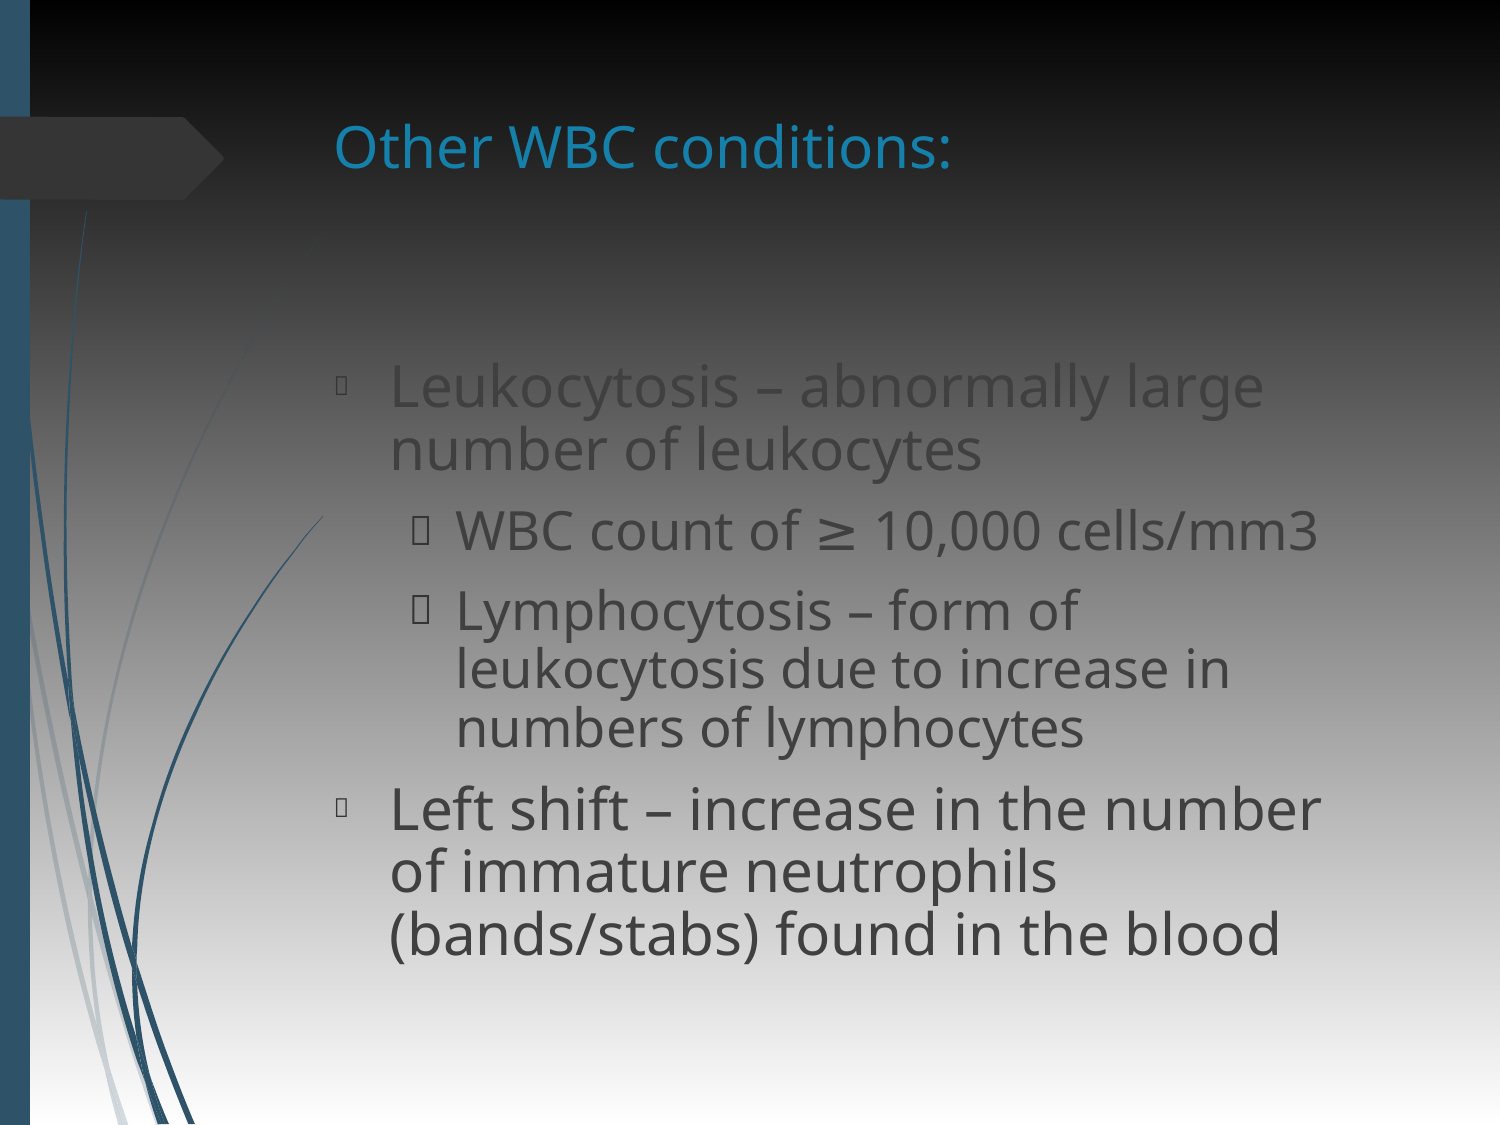

# Other WBC conditions:
Leukocytosis – abnormally large number of leukocytes
WBC count of ≥ 10,000 cells/mm3
Lymphocytosis – form of leukocytosis due to increase in numbers of lymphocytes
Left shift – increase in the number of immature neutrophils (bands/stabs) found in the blood